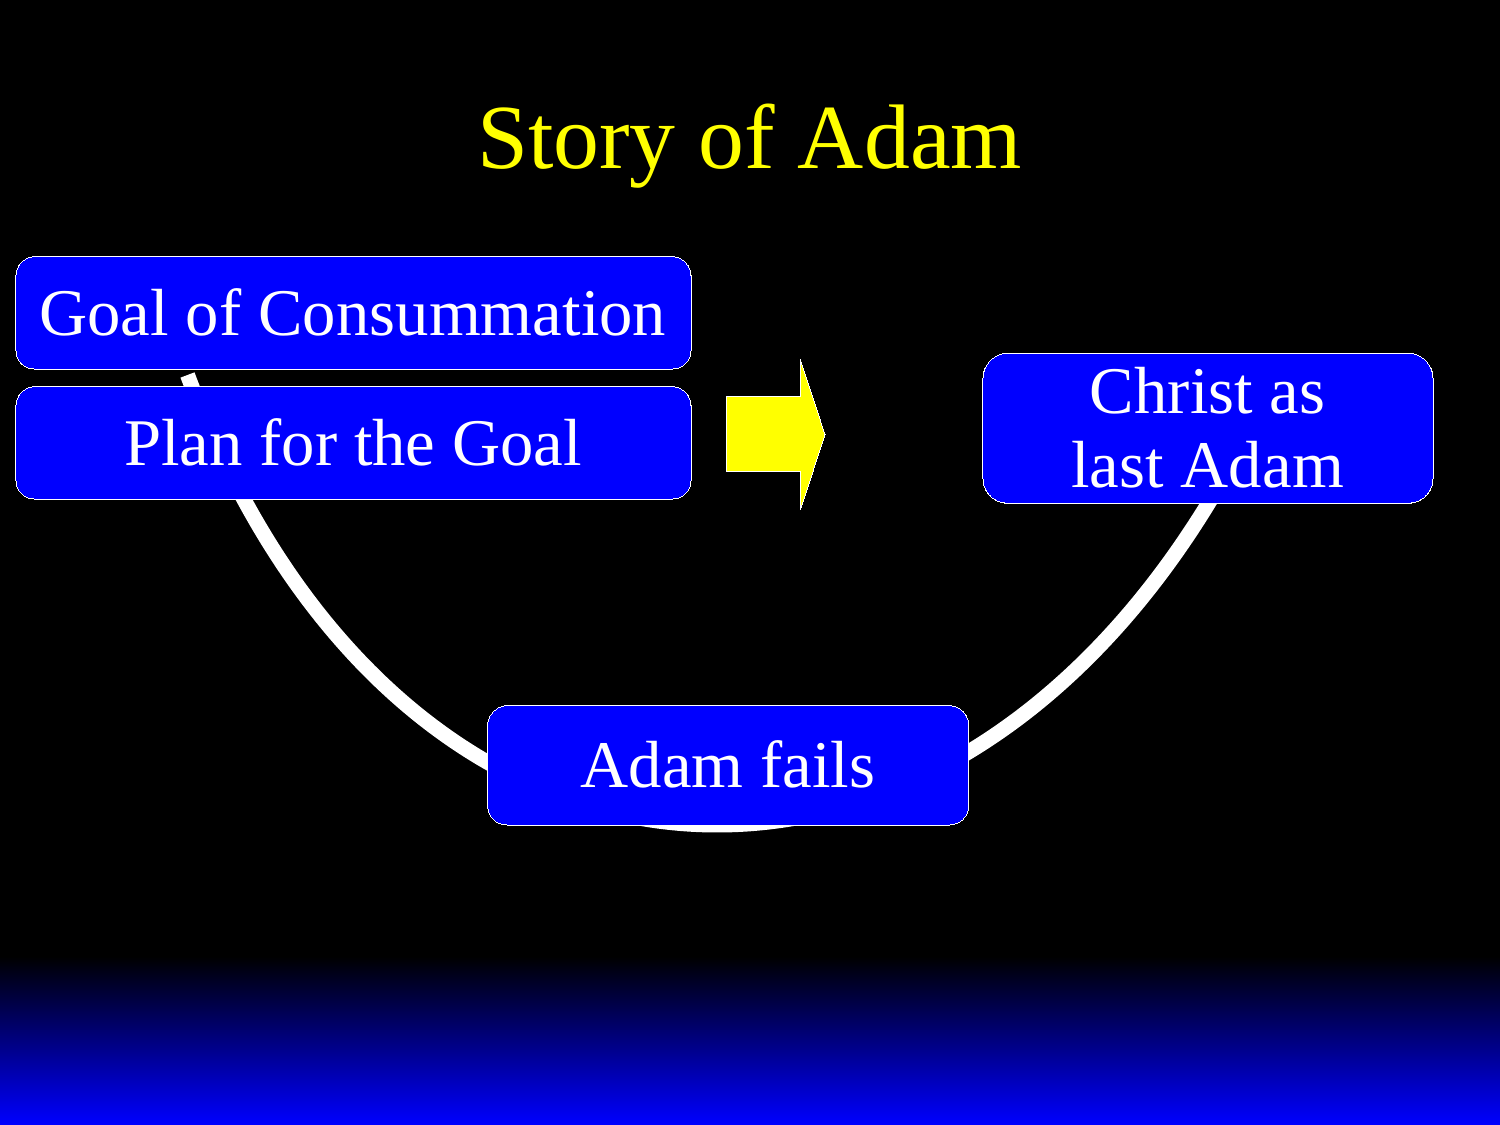

# Story of Adam
Goal of Consummation
Christ as
last Adam
Plan for the Goal
Adam fails